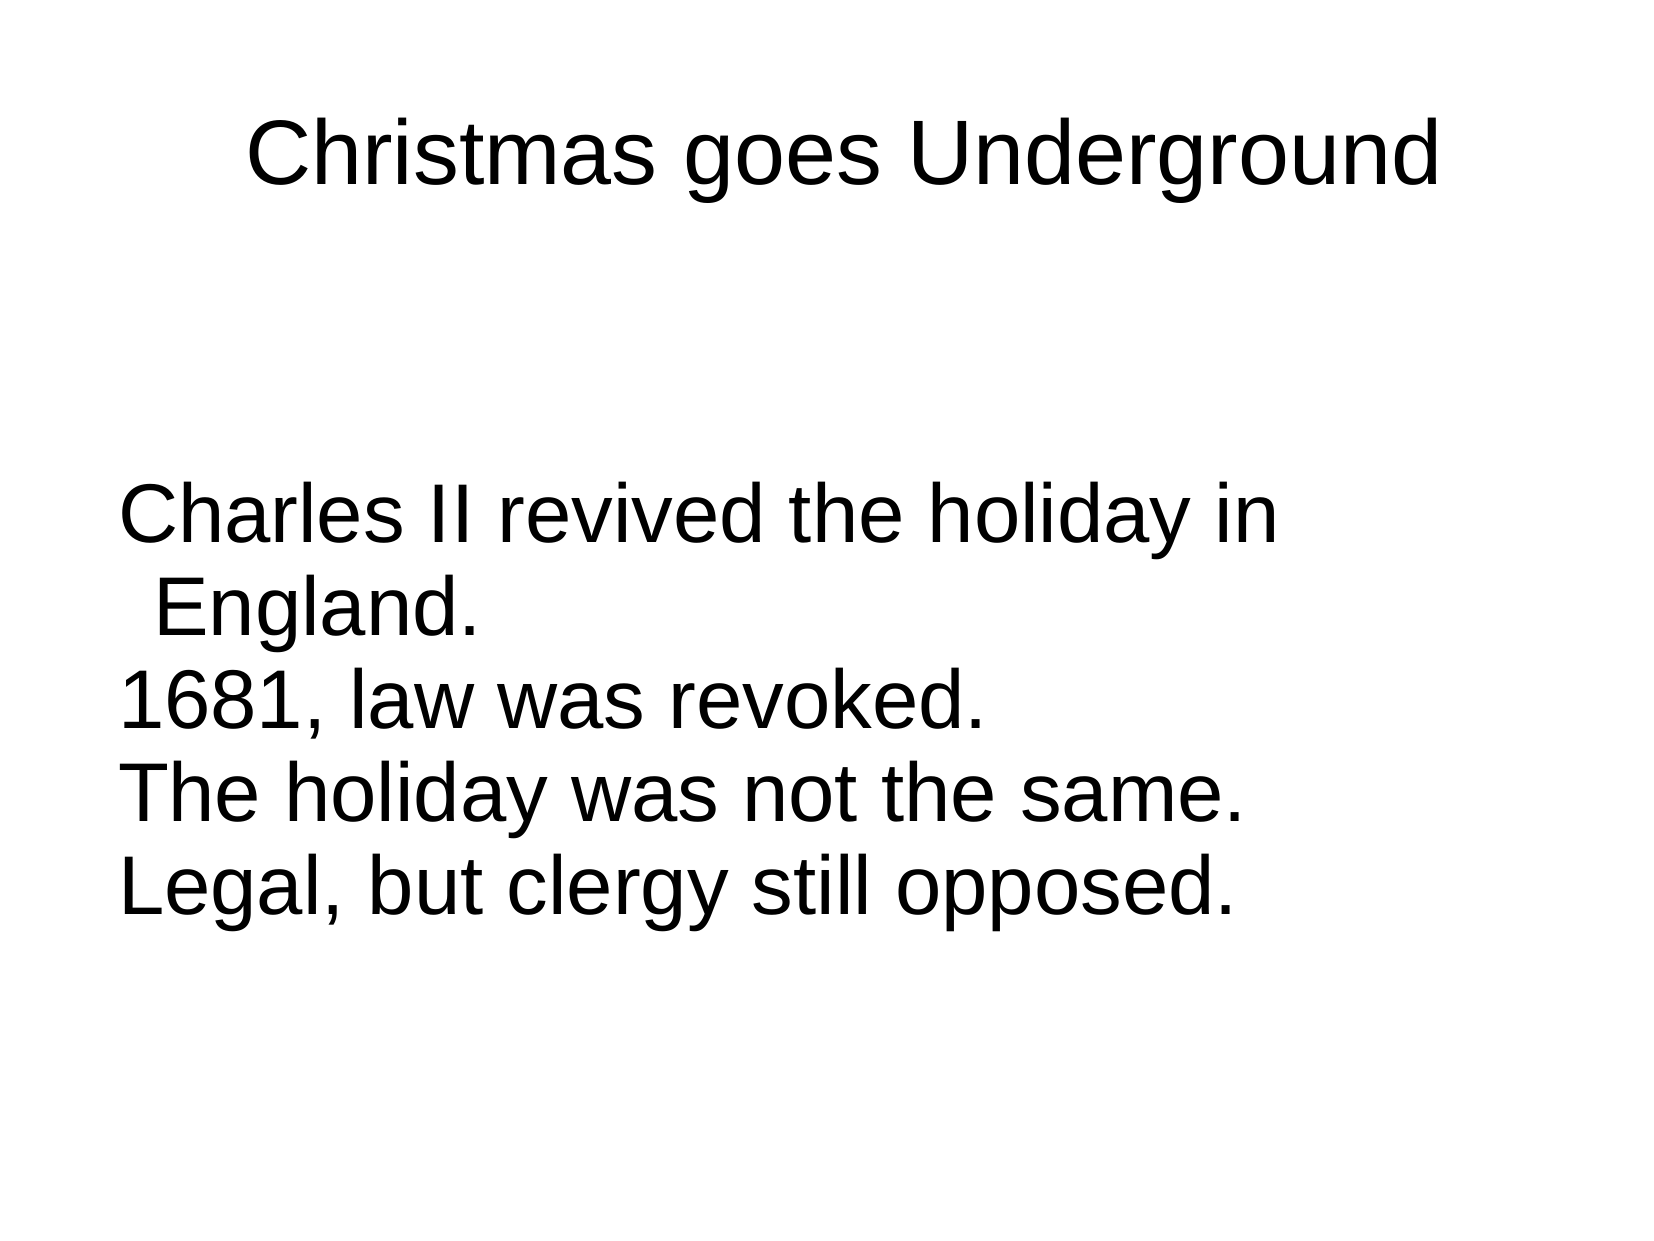

# Christmas goes Underground
Charles II revived the holiday in England.
1681, law was revoked.
The holiday was not the same.
Legal, but clergy still opposed.